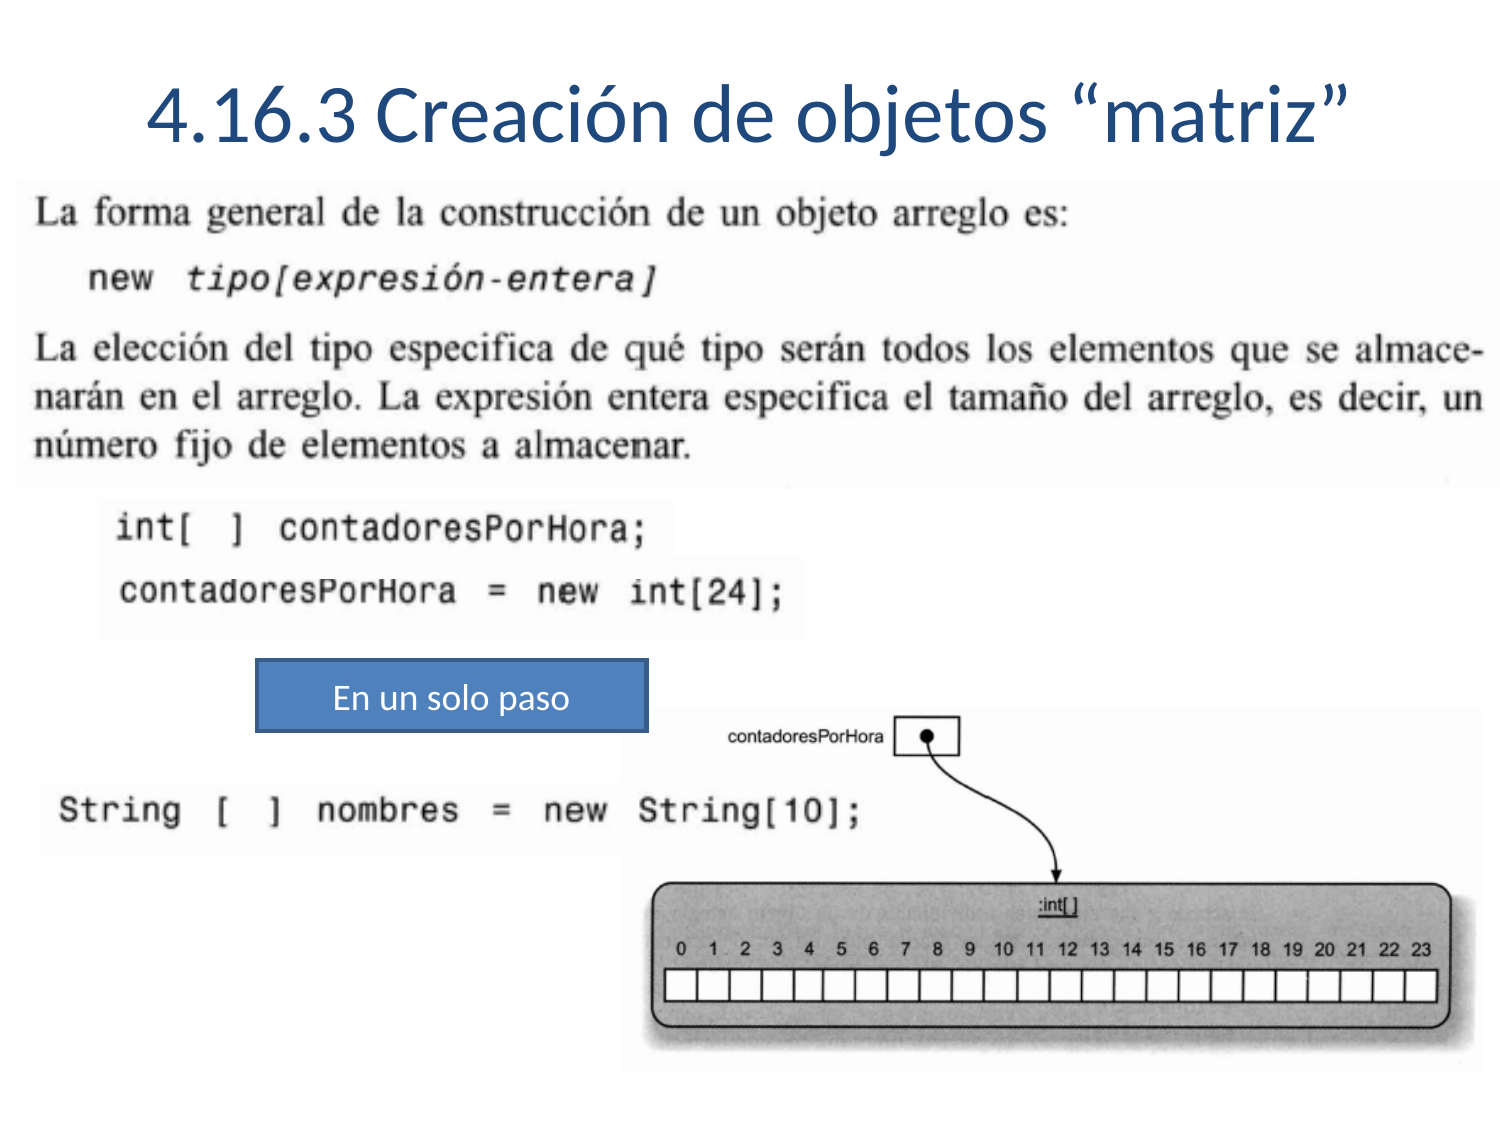

# 4.16.3 Creación de objetos “matriz”
En un solo paso